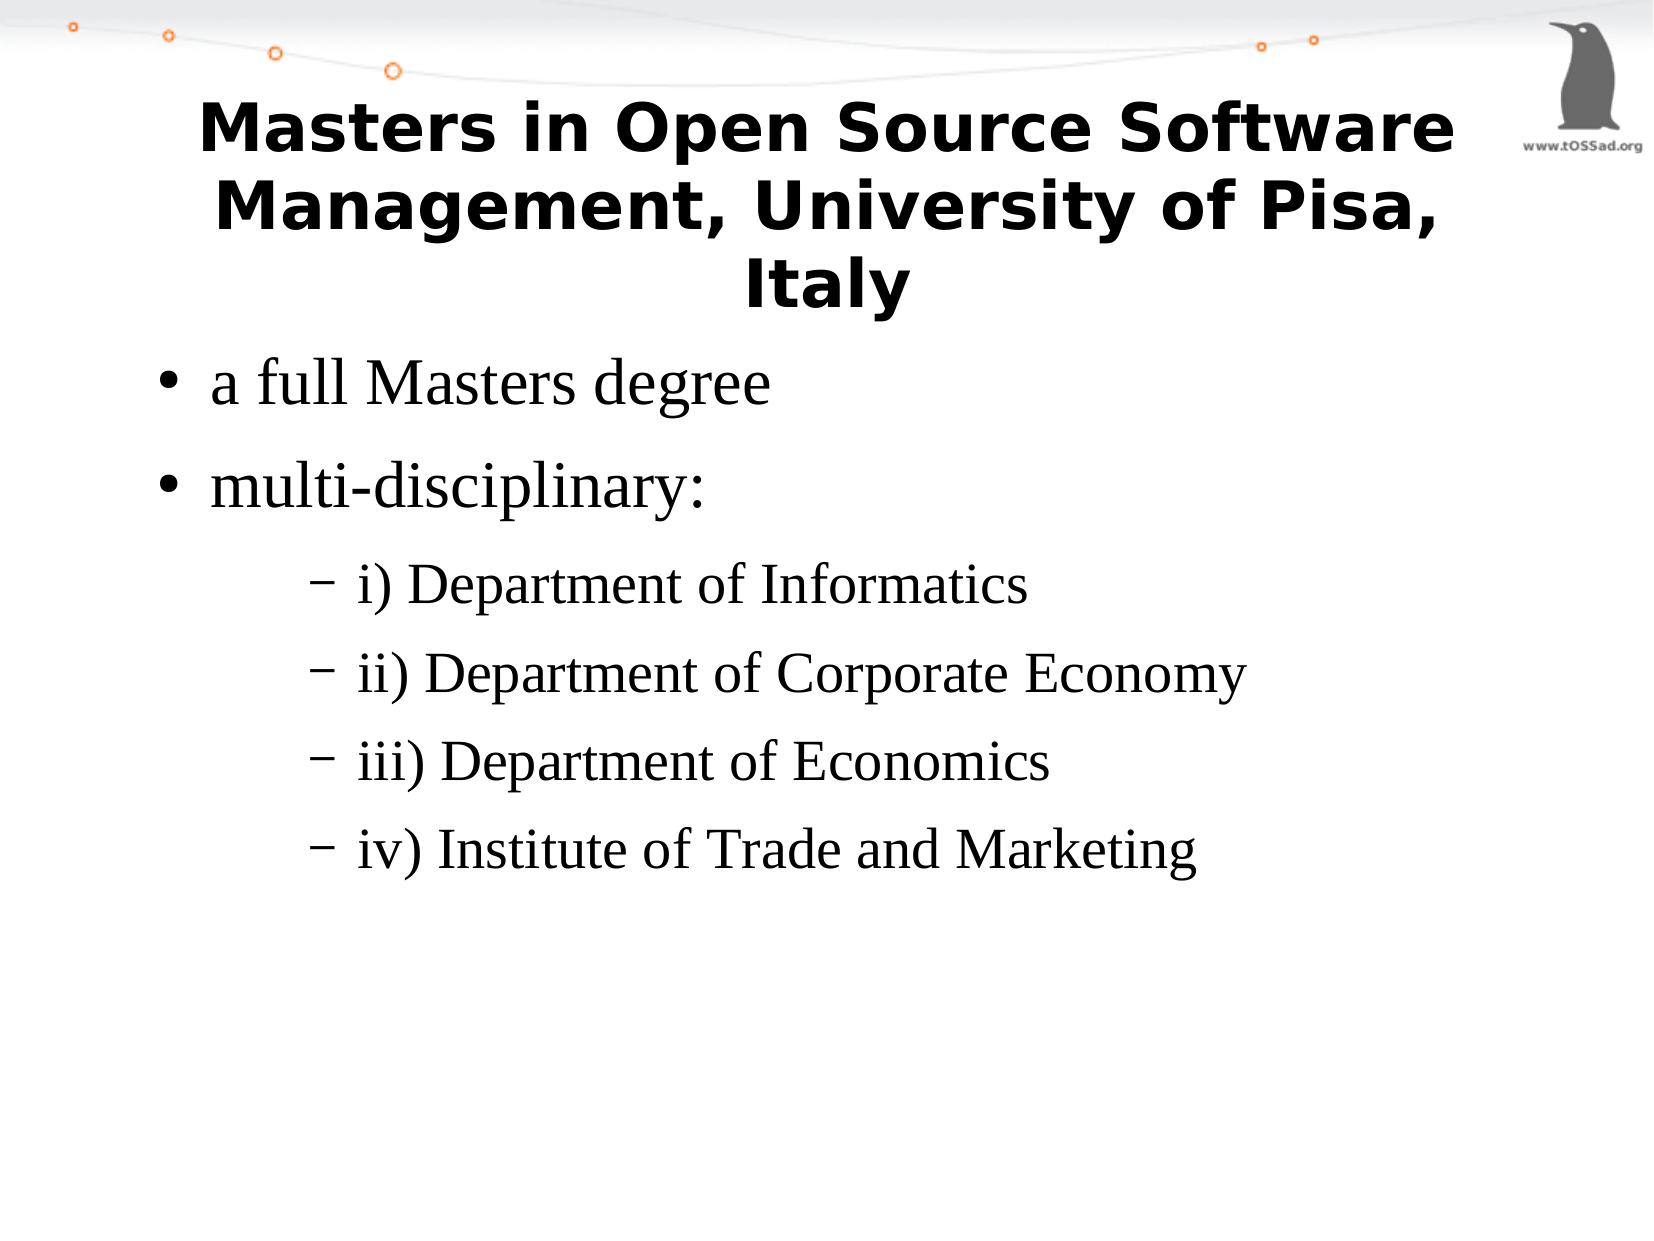

# Masters in Open Source Software Management, University of Pisa, Italy
a full Masters degree
multi-disciplinary:
i) Department of Informatics
ii) Department of Corporate Economy
iii) Department of Economics
iv) Institute of Trade and Marketing